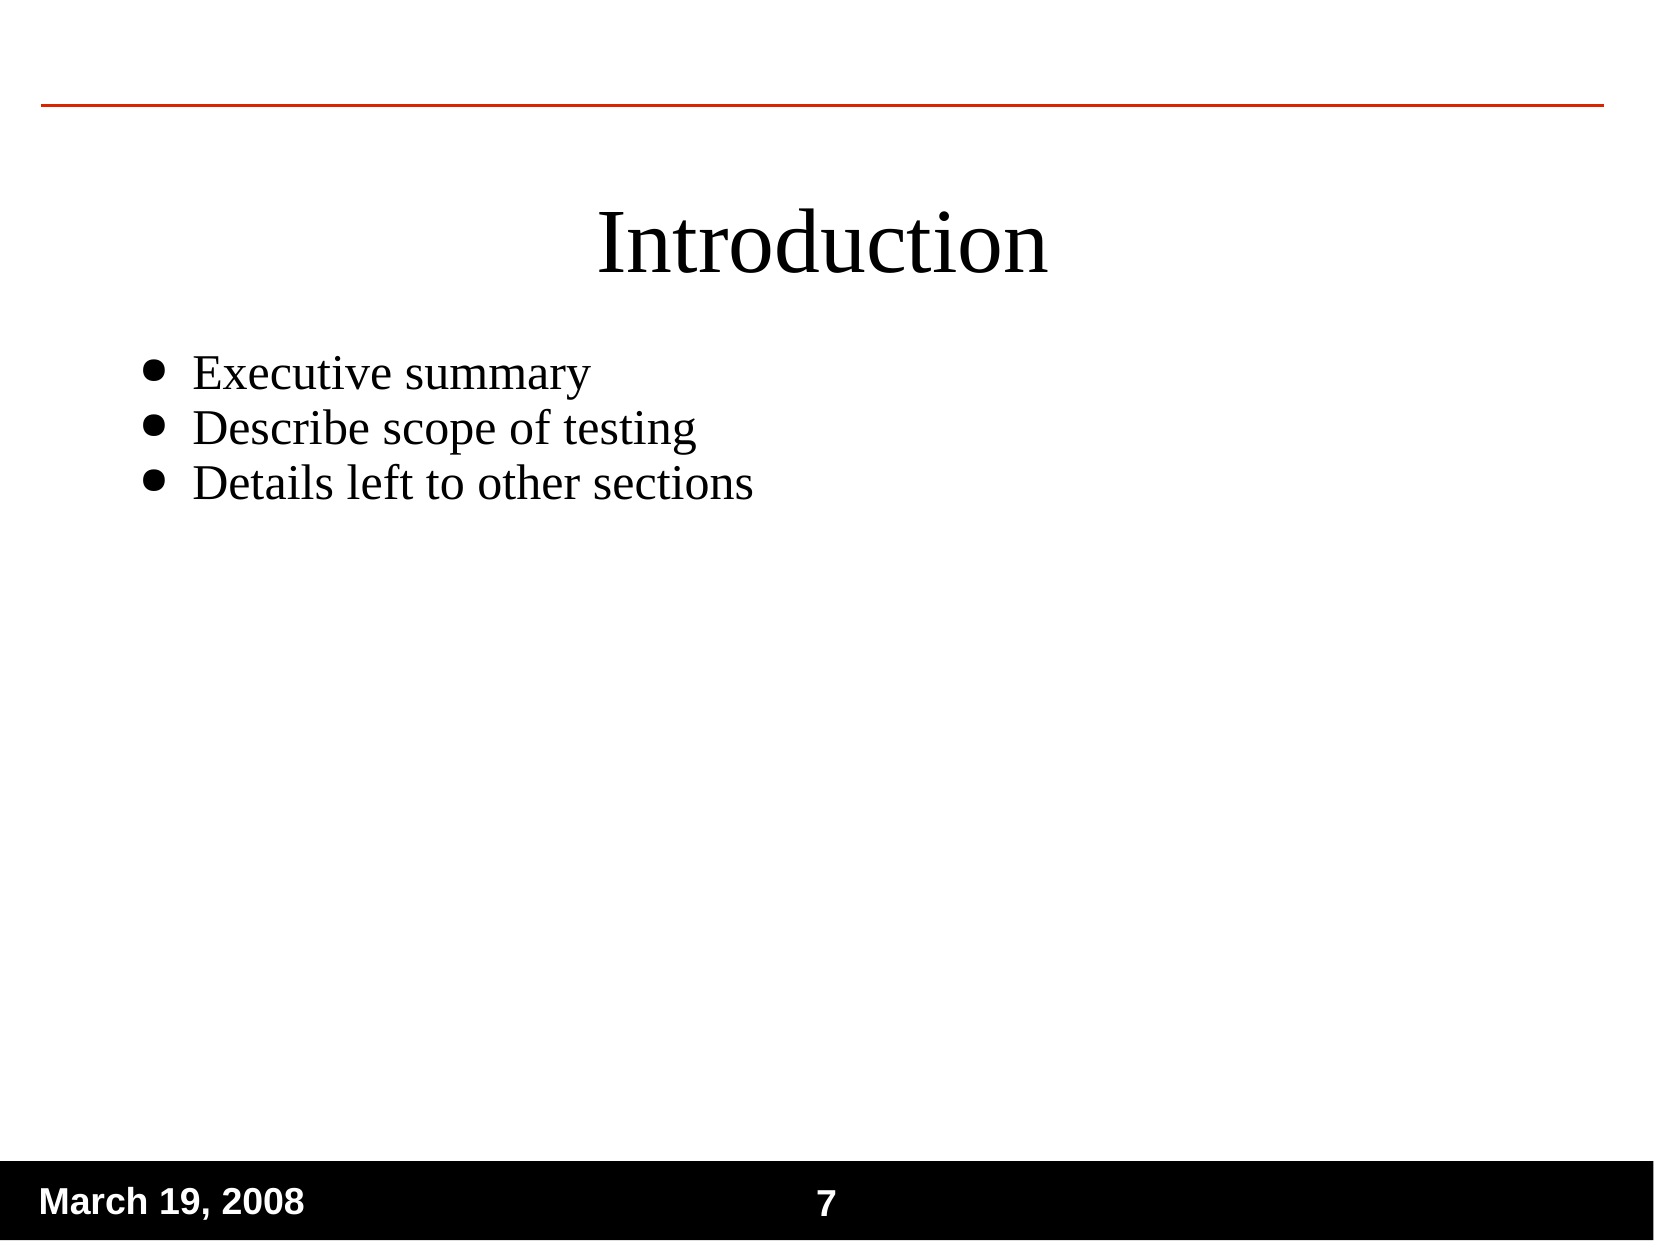

# Introduction
Executive summary
Describe scope of testing
Details left to other sections